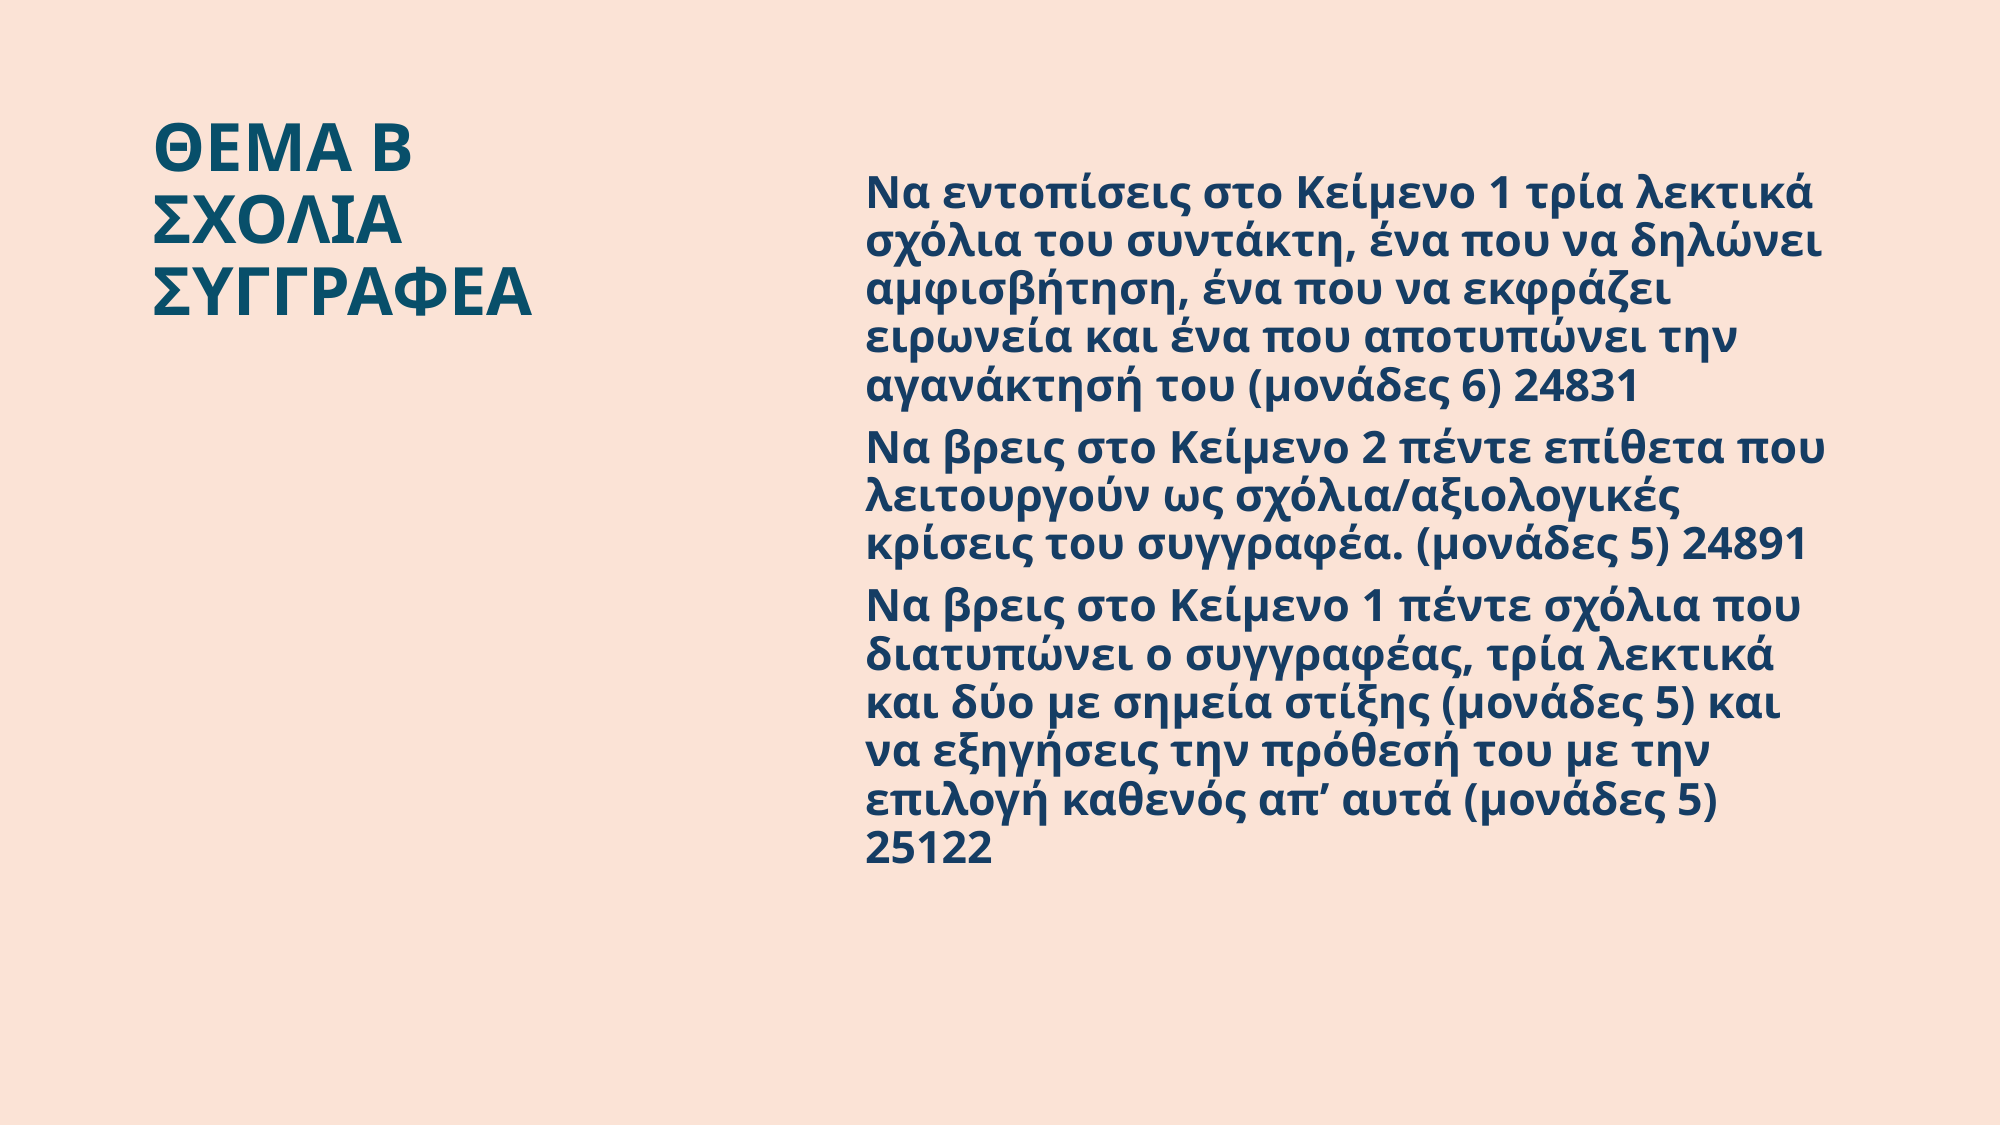

# ΘΕΜΑ Β ΣΧΟΛΙΑ ΣΥΓΓΡΑΦΕΑ
Να εντοπίσεις στο Κείμενο 1 τρία λεκτικά σχόλια του συντάκτη, ένα που να δηλώνει αμφισβήτηση, ένα που να εκφράζει ειρωνεία και ένα που αποτυπώνει την αγανάκτησή του (μονάδες 6) 24831
Να βρεις στο Κείμενο 2 πέντε επίθετα που λειτουργούν ως σχόλια/αξιολογικές κρίσεις του συγγραφέα. (μονάδες 5) 24891
Να βρεις στο Κείμενο 1 πέντε σχόλια που διατυπώνει ο συγγραφέας, τρία λεκτικά και δύο με σημεία στίξης (μονάδες 5) και να εξηγήσεις την πρόθεσή του με την επιλογή καθενός απ’ αυτά (μονάδες 5) 25122